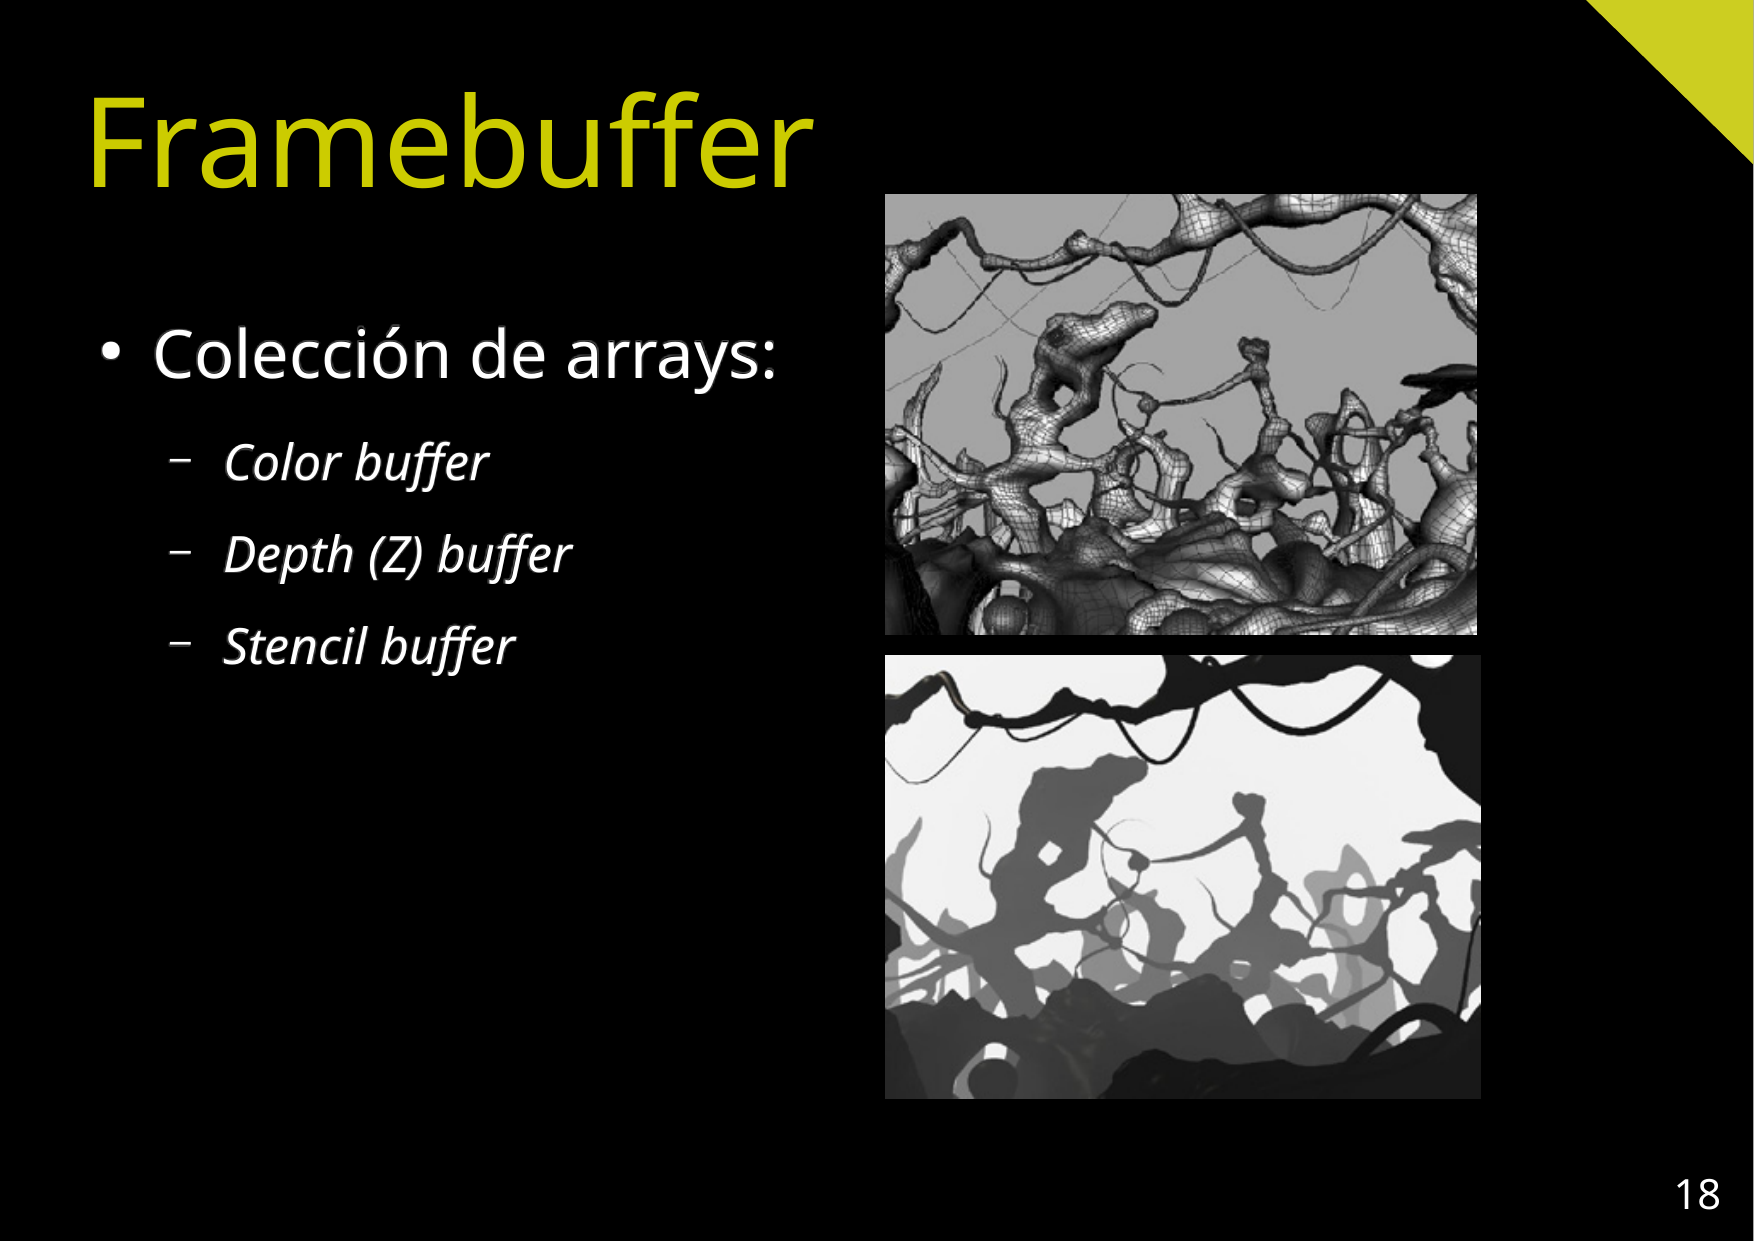

# Framebuffer
Colección de arrays:
Color buffer
Depth (Z) buffer
Stencil buffer